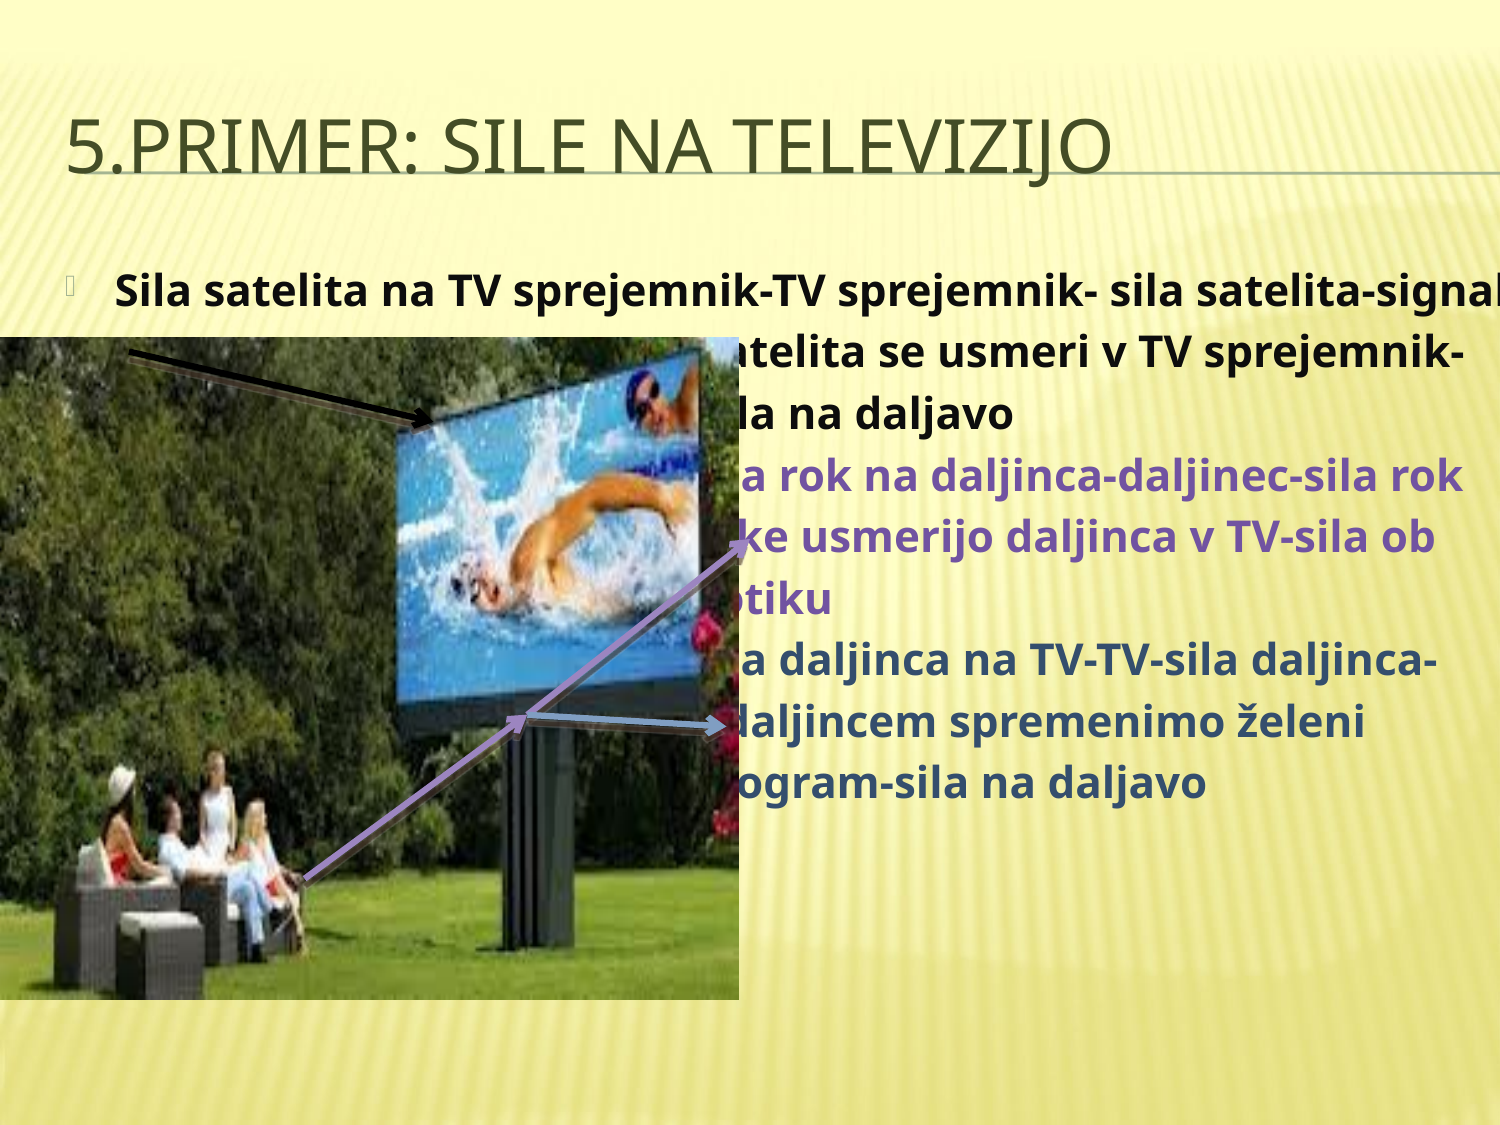

# 5.Primer: sile na televizijo
Sila satelita na TV sprejemnik-TV sprejemnik- sila satelita-signal
 satelita se usmeri v TV sprejemnik-
 sila na daljavo
 Sila rok na daljinca-daljinec-sila rok
 roke usmerijo daljinca v TV-sila ob
 dotiku
 Sila daljinca na TV-TV-sila daljinca-
 z daljincem spremenimo želeni
 program-sila na daljavo